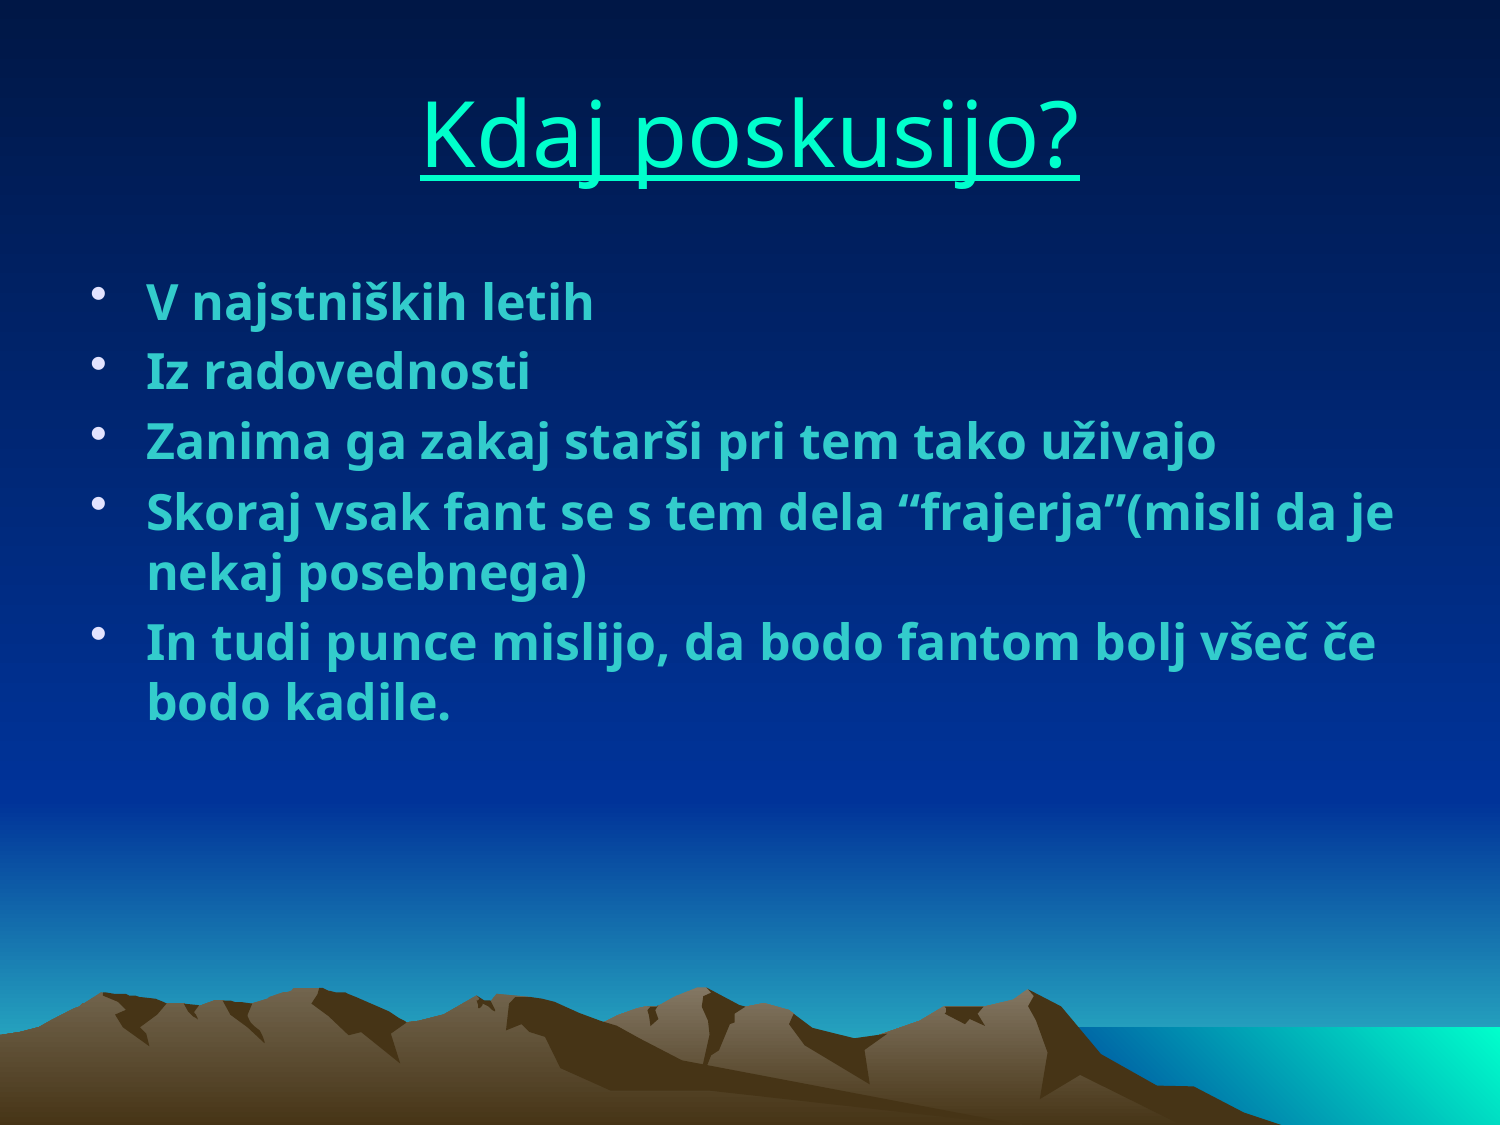

# Kdaj poskusijo?
V najstniških letih
Iz radovednosti
Zanima ga zakaj starši pri tem tako uživajo
Skoraj vsak fant se s tem dela “frajerja”(misli da je nekaj posebnega)
In tudi punce mislijo, da bodo fantom bolj všeč če bodo kadile.